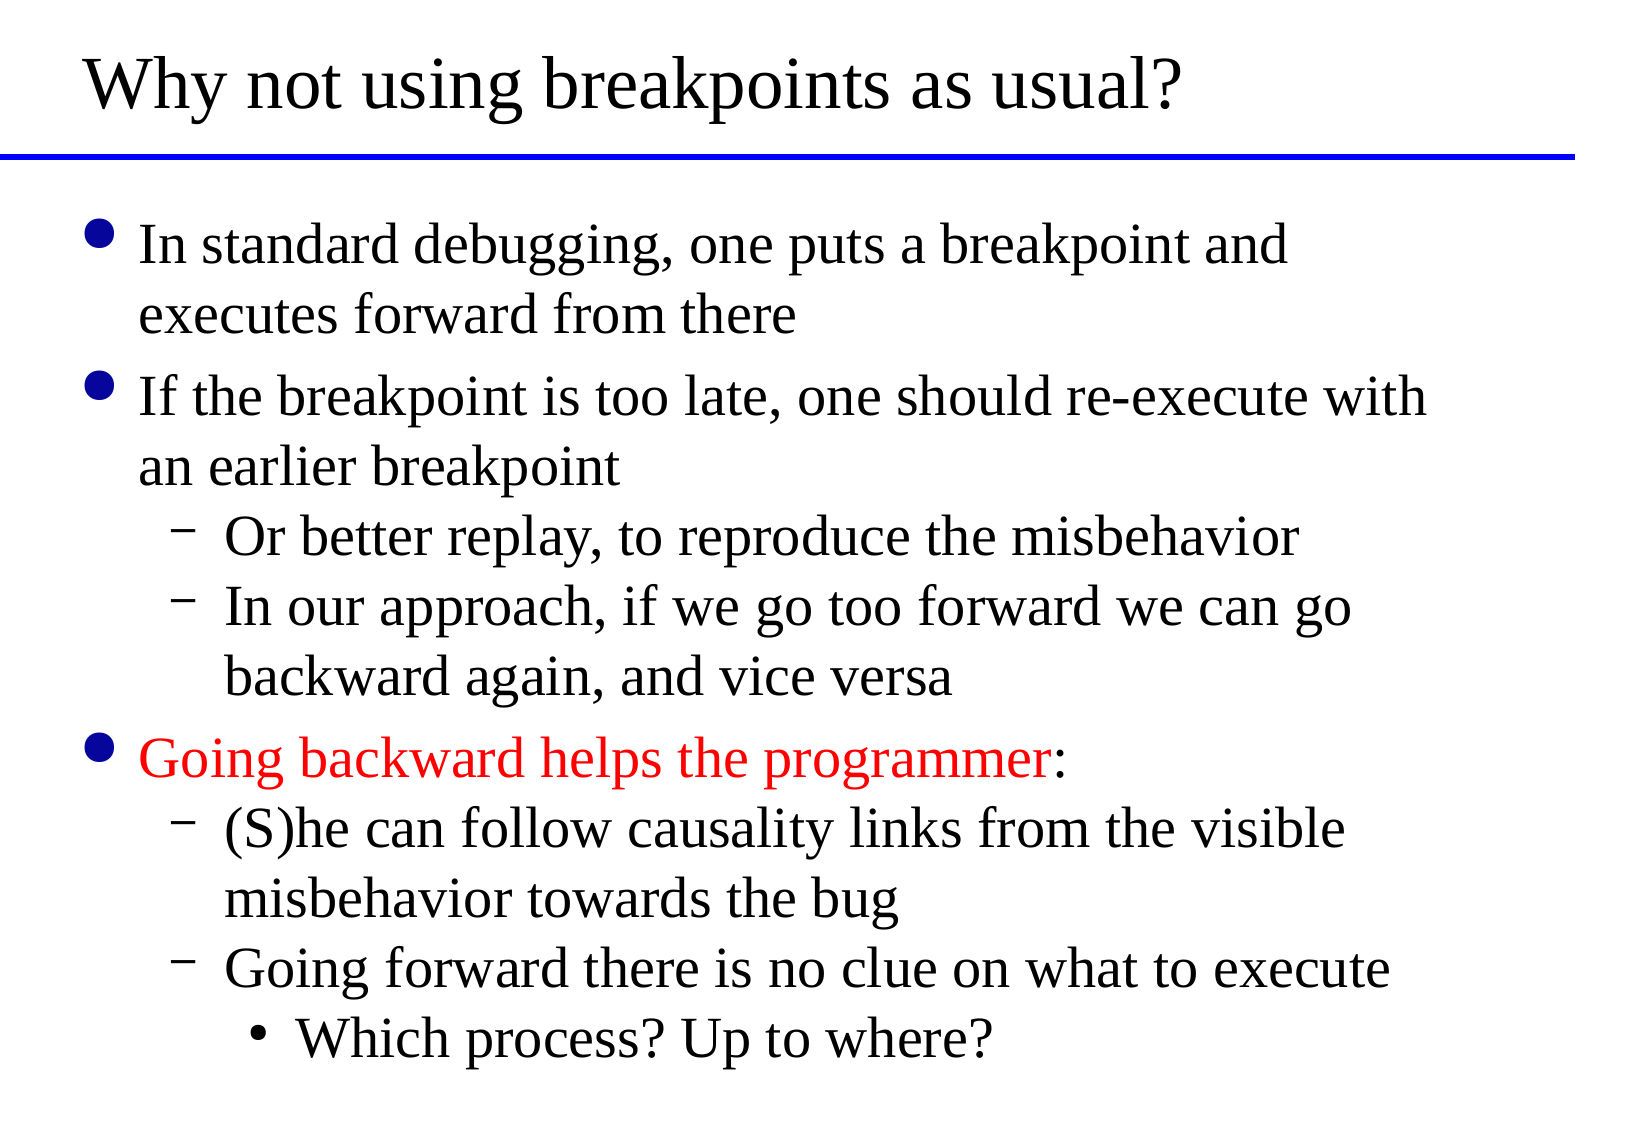

# Why not using breakpoints as usual?
In standard debugging, one puts a breakpoint and executes forward from there
If the breakpoint is too late, one should re-execute with an earlier breakpoint
Or better replay, to reproduce the misbehavior
In our approach, if we go too forward we can go backward again, and vice versa
Going backward helps the programmer:
(S)he can follow causality links from the visible misbehavior towards the bug
Going forward there is no clue on what to execute
Which process? Up to where?